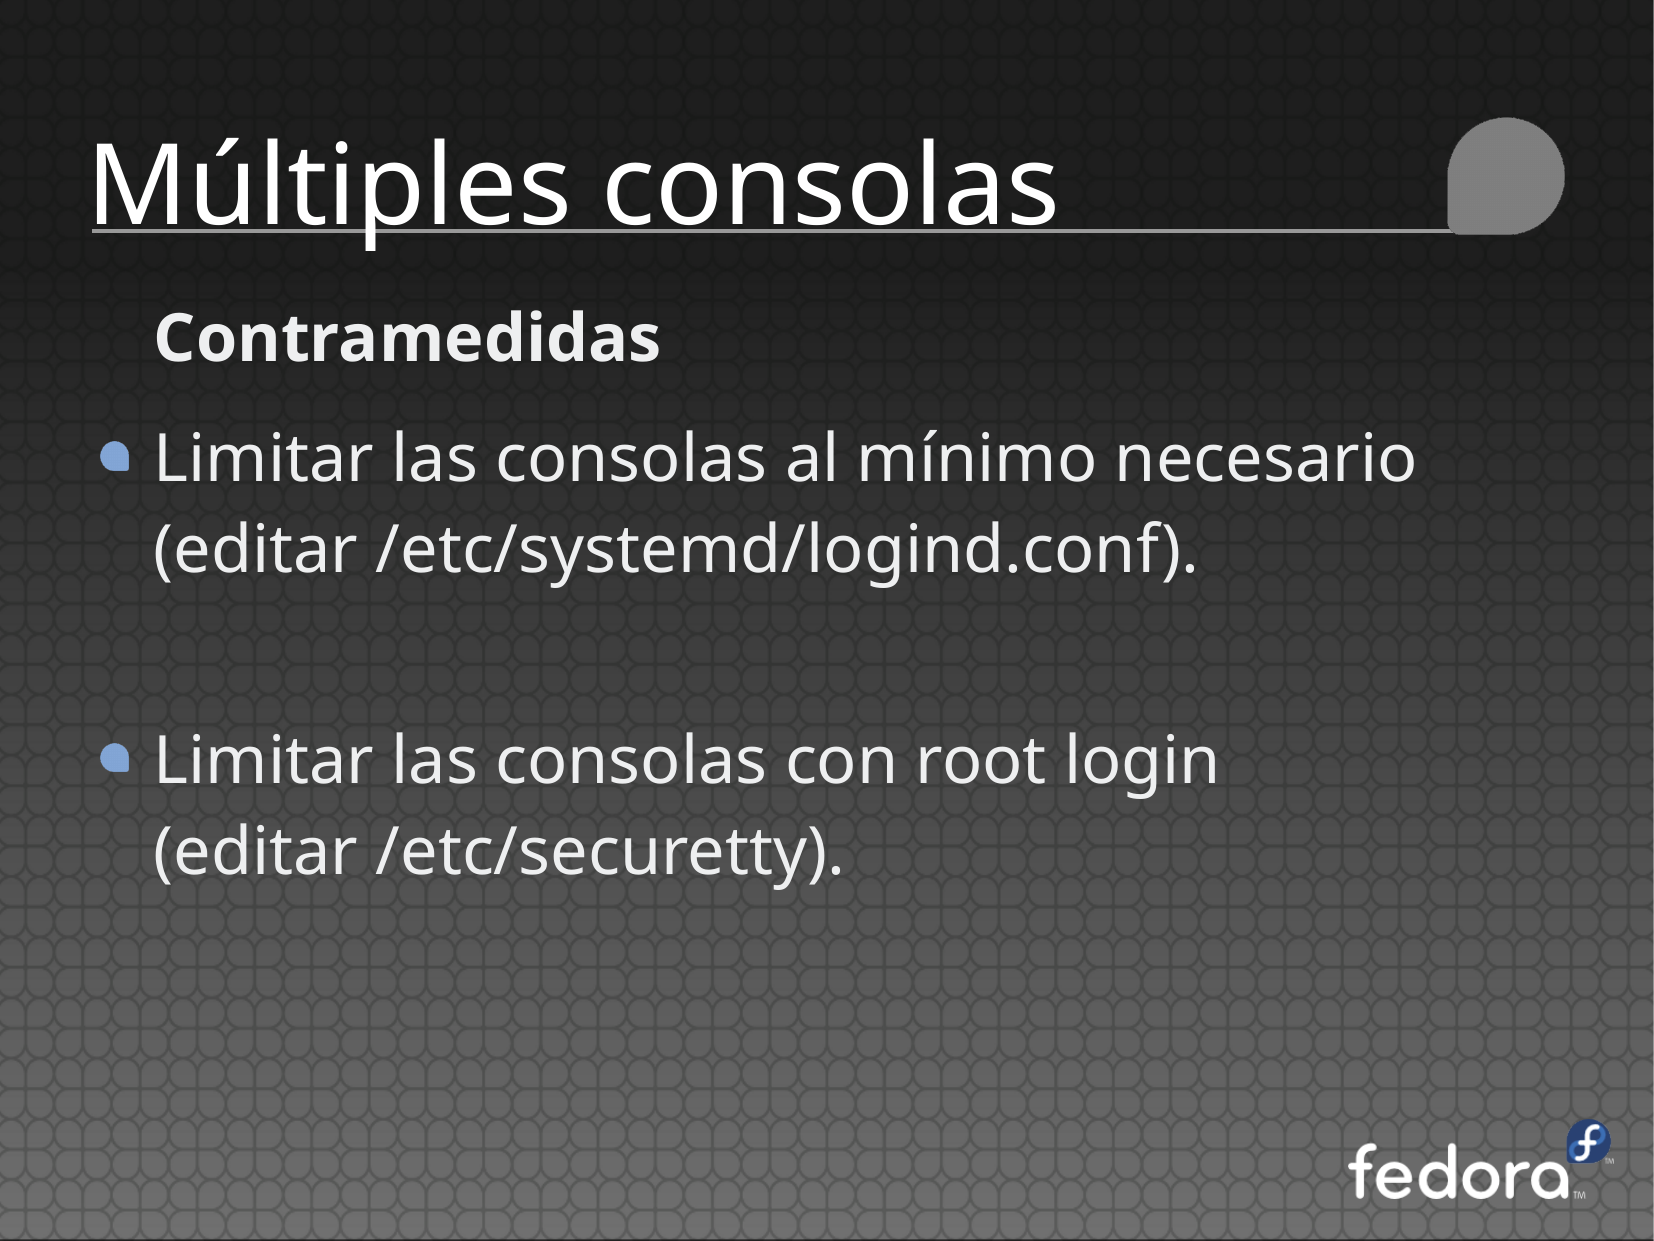

# Múltiples consolas
Contramedidas
Limitar las consolas al mínimo necesario
(editar /etc/systemd/logind.conf).
Limitar las consolas con root login
(editar /etc/securetty).